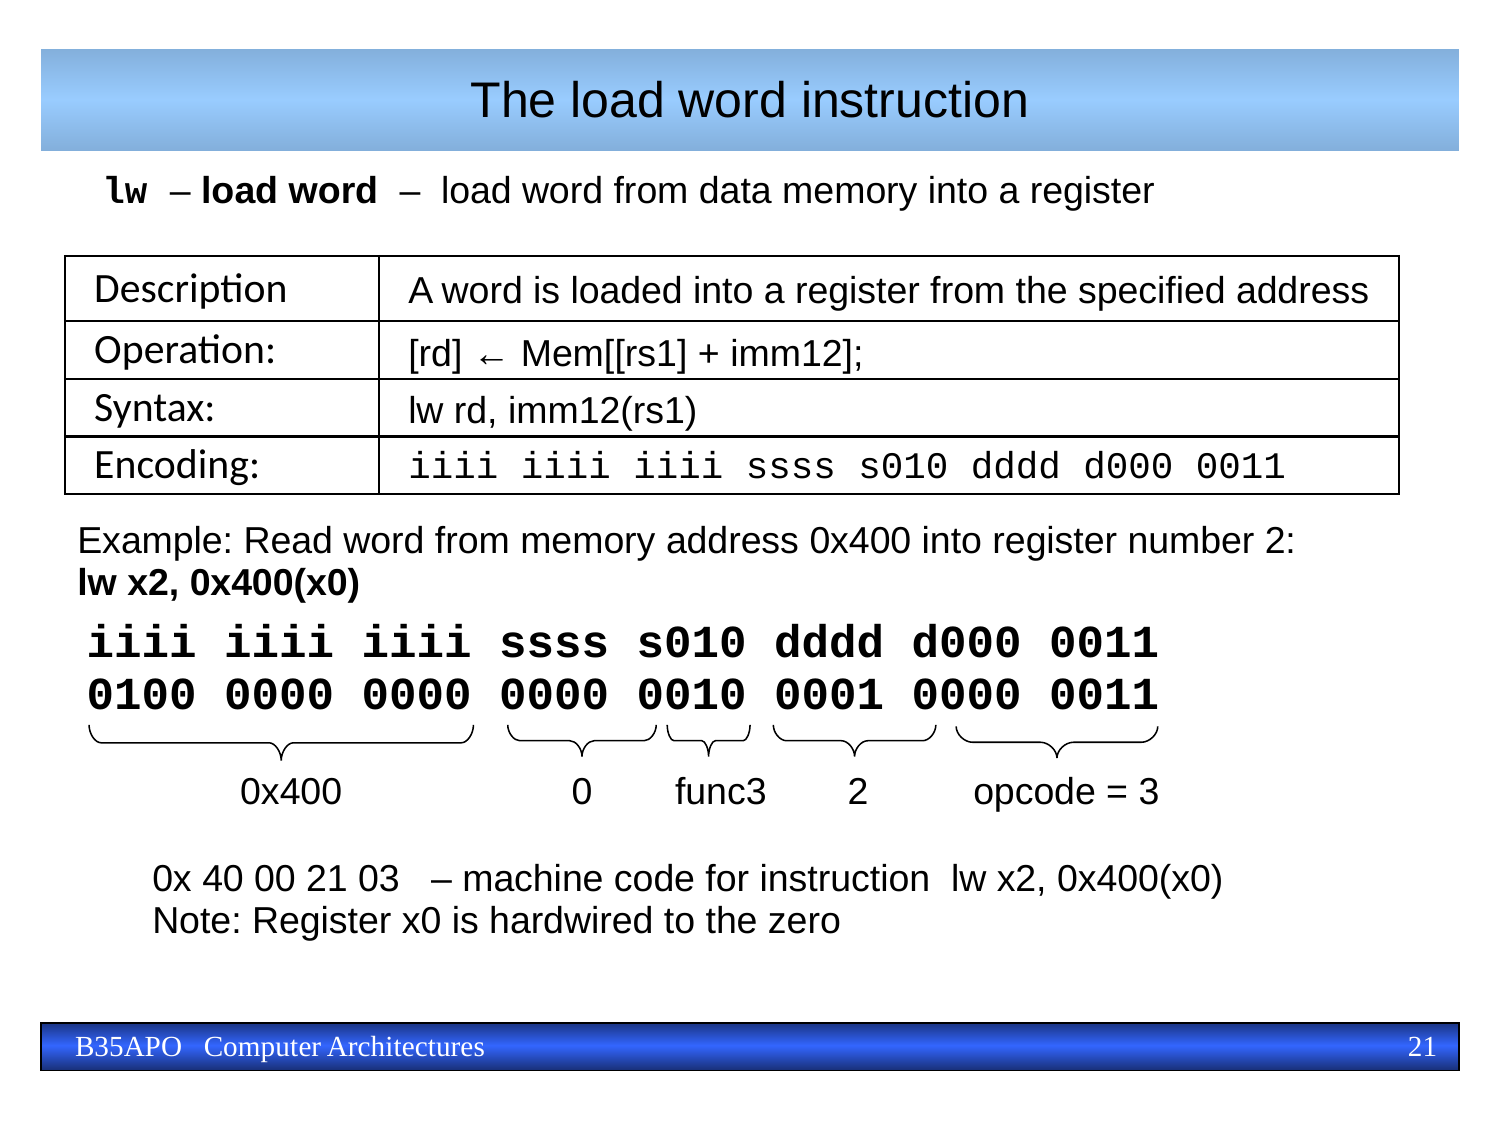

# The load word instruction
lw – load word – load word from data memory into a register
| Description | A word is loaded into a register from the specified address |
| --- | --- |
| Operation: | [rd] ← Mem[[rs1] + imm12]; |
| Syntax: | lw rd, imm12(rs1) |
| Encoding: | iiii iiii iiii ssss s010 dddd d000 0011 |
Example: Read word from memory address 0x400 into register number 2:
lw x2, 0x400(x0)
iiii iiii iiii ssss s010 dddd d000 0011
0100 0000 0000 0000 0010 0001 0000 0011
func3
0x400
0
2
opcode = 3
0x 40 00 21 03 – machine code for instruction lw x2, 0x400(x0)
Note: Register x0 is hardwired to the zero
B35APO Computer Architectures
21